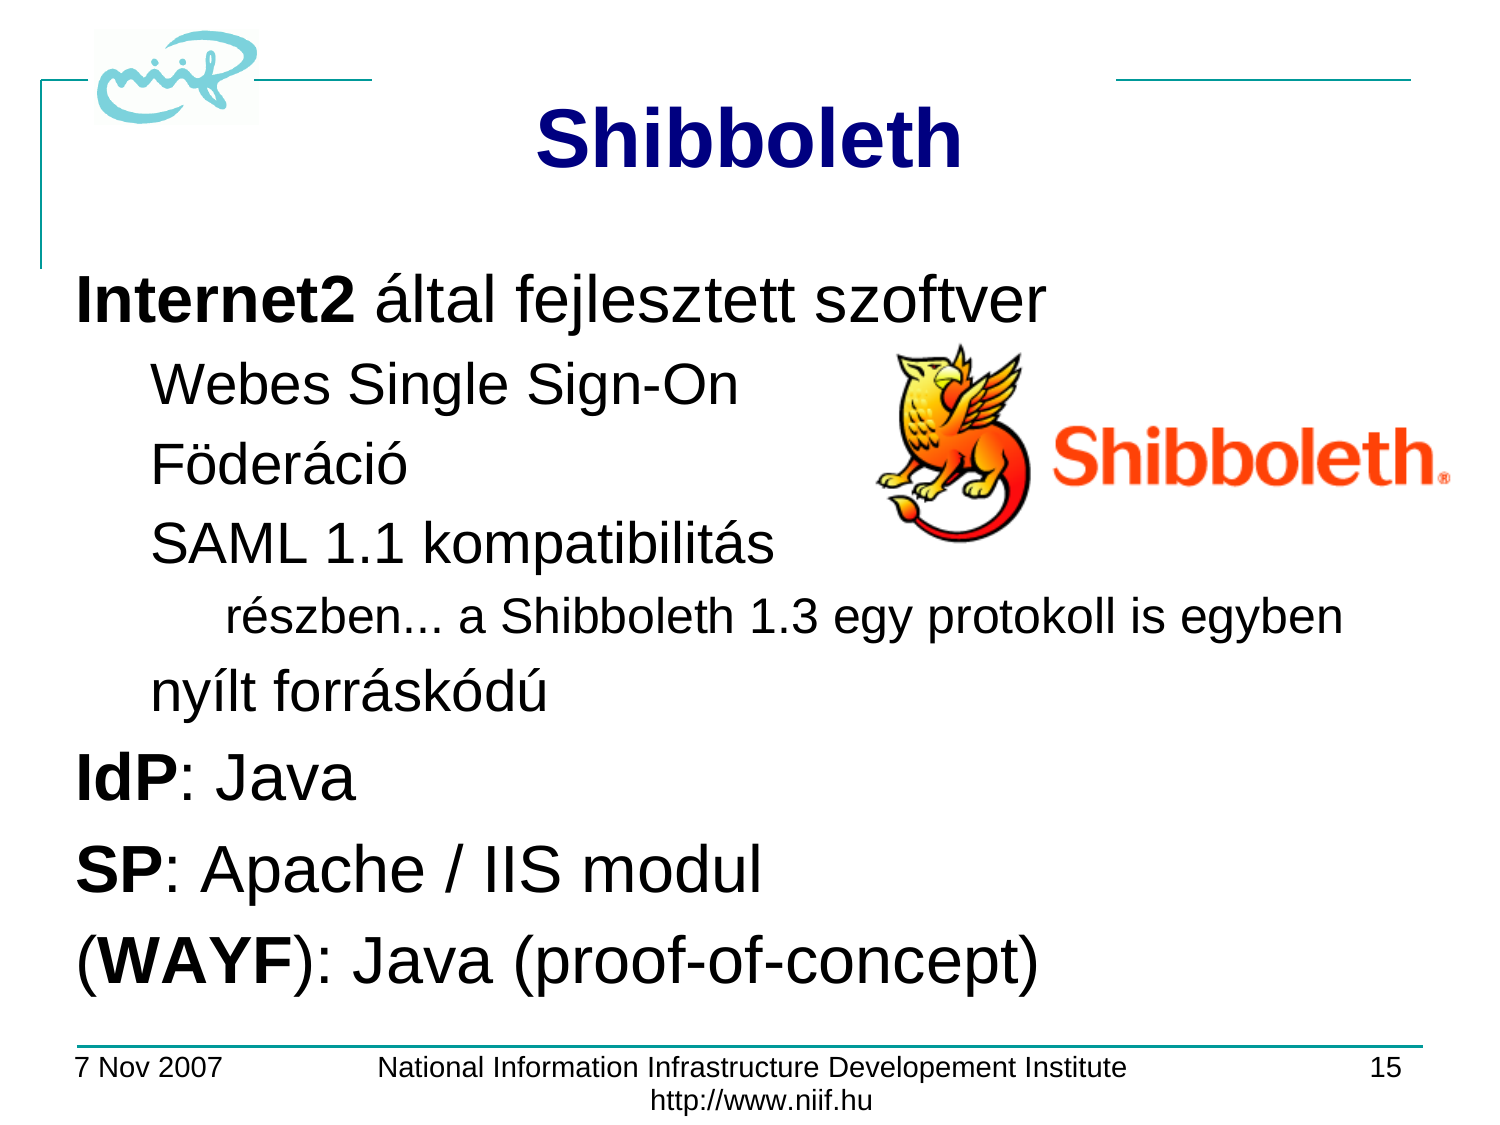

# Shibboleth
Internet2 által fejlesztett szoftver
Webes Single Sign-On
Föderáció
SAML 1.1 kompatibilitás
részben... a Shibboleth 1.3 egy protokoll is egyben
nyílt forráskódú
IdP: Java
SP: Apache / IIS modul
(WAYF): Java (proof-of-concept)